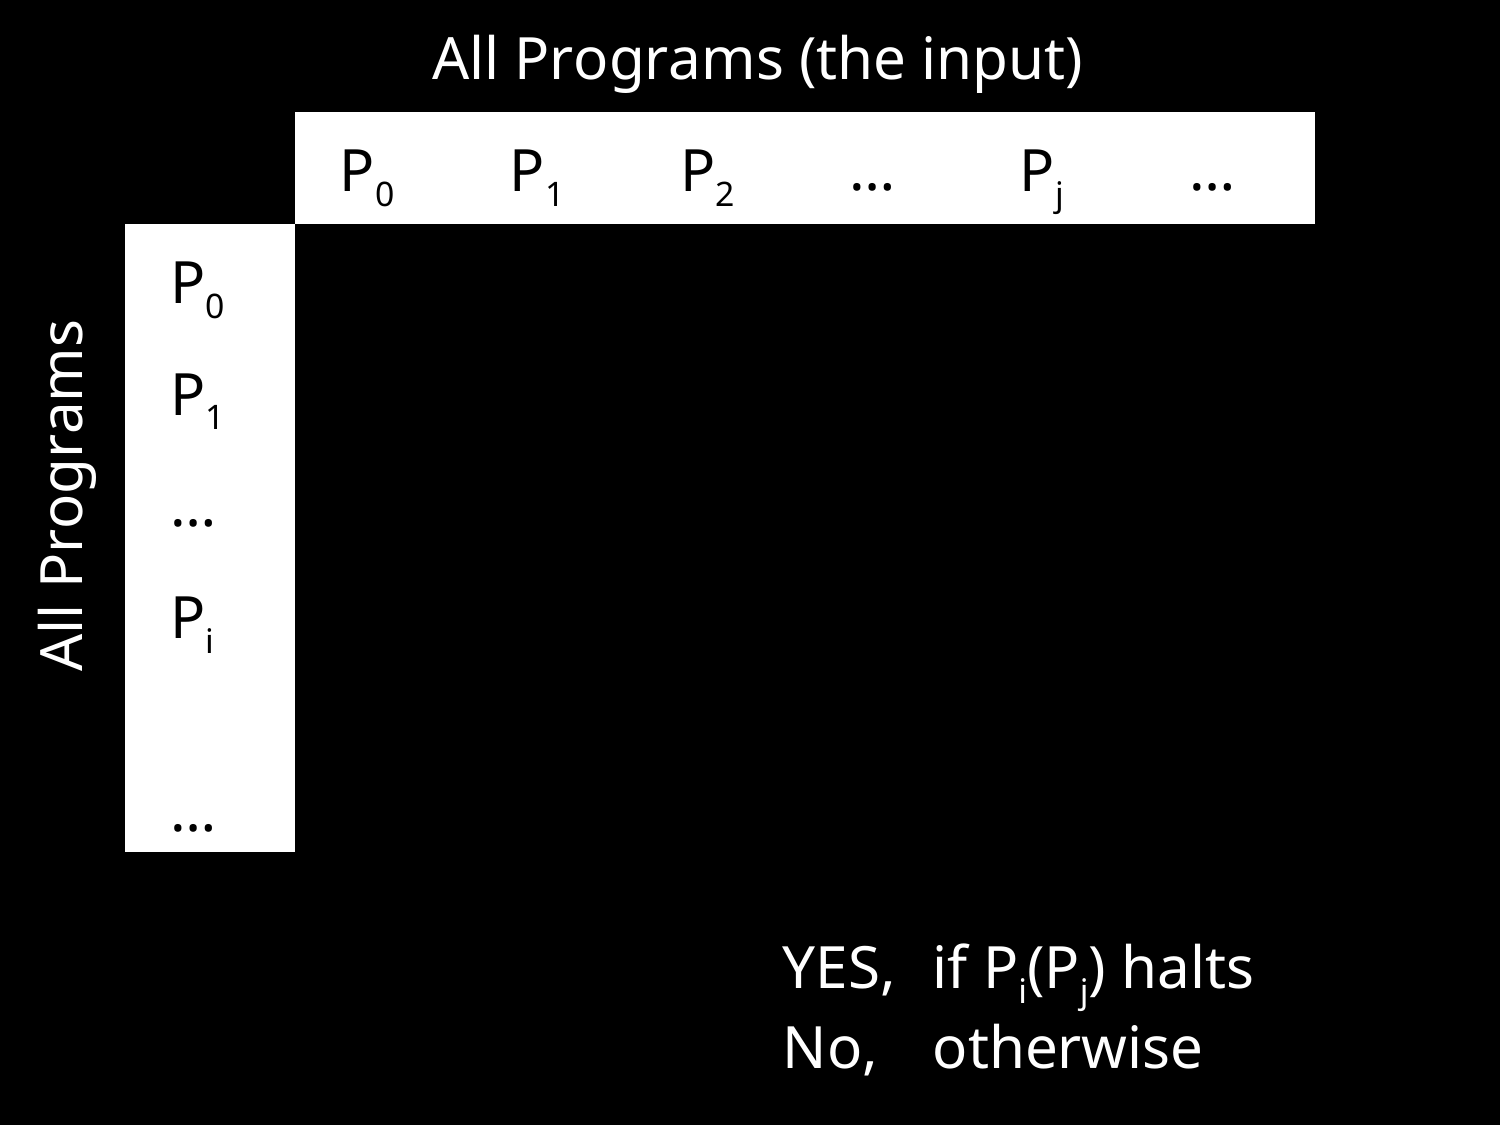

All Programs (the input)
| | P0 | P1 | P2 | … | Pj | … |
| --- | --- | --- | --- | --- | --- | --- |
| P0 | | | | | | |
| P1 | | | | | | |
| … | | | | | | |
| Pi | | | | | | |
| … | | | | | | |
All Programs
YES, 	if Pi(Pj) halts
No, 	otherwise